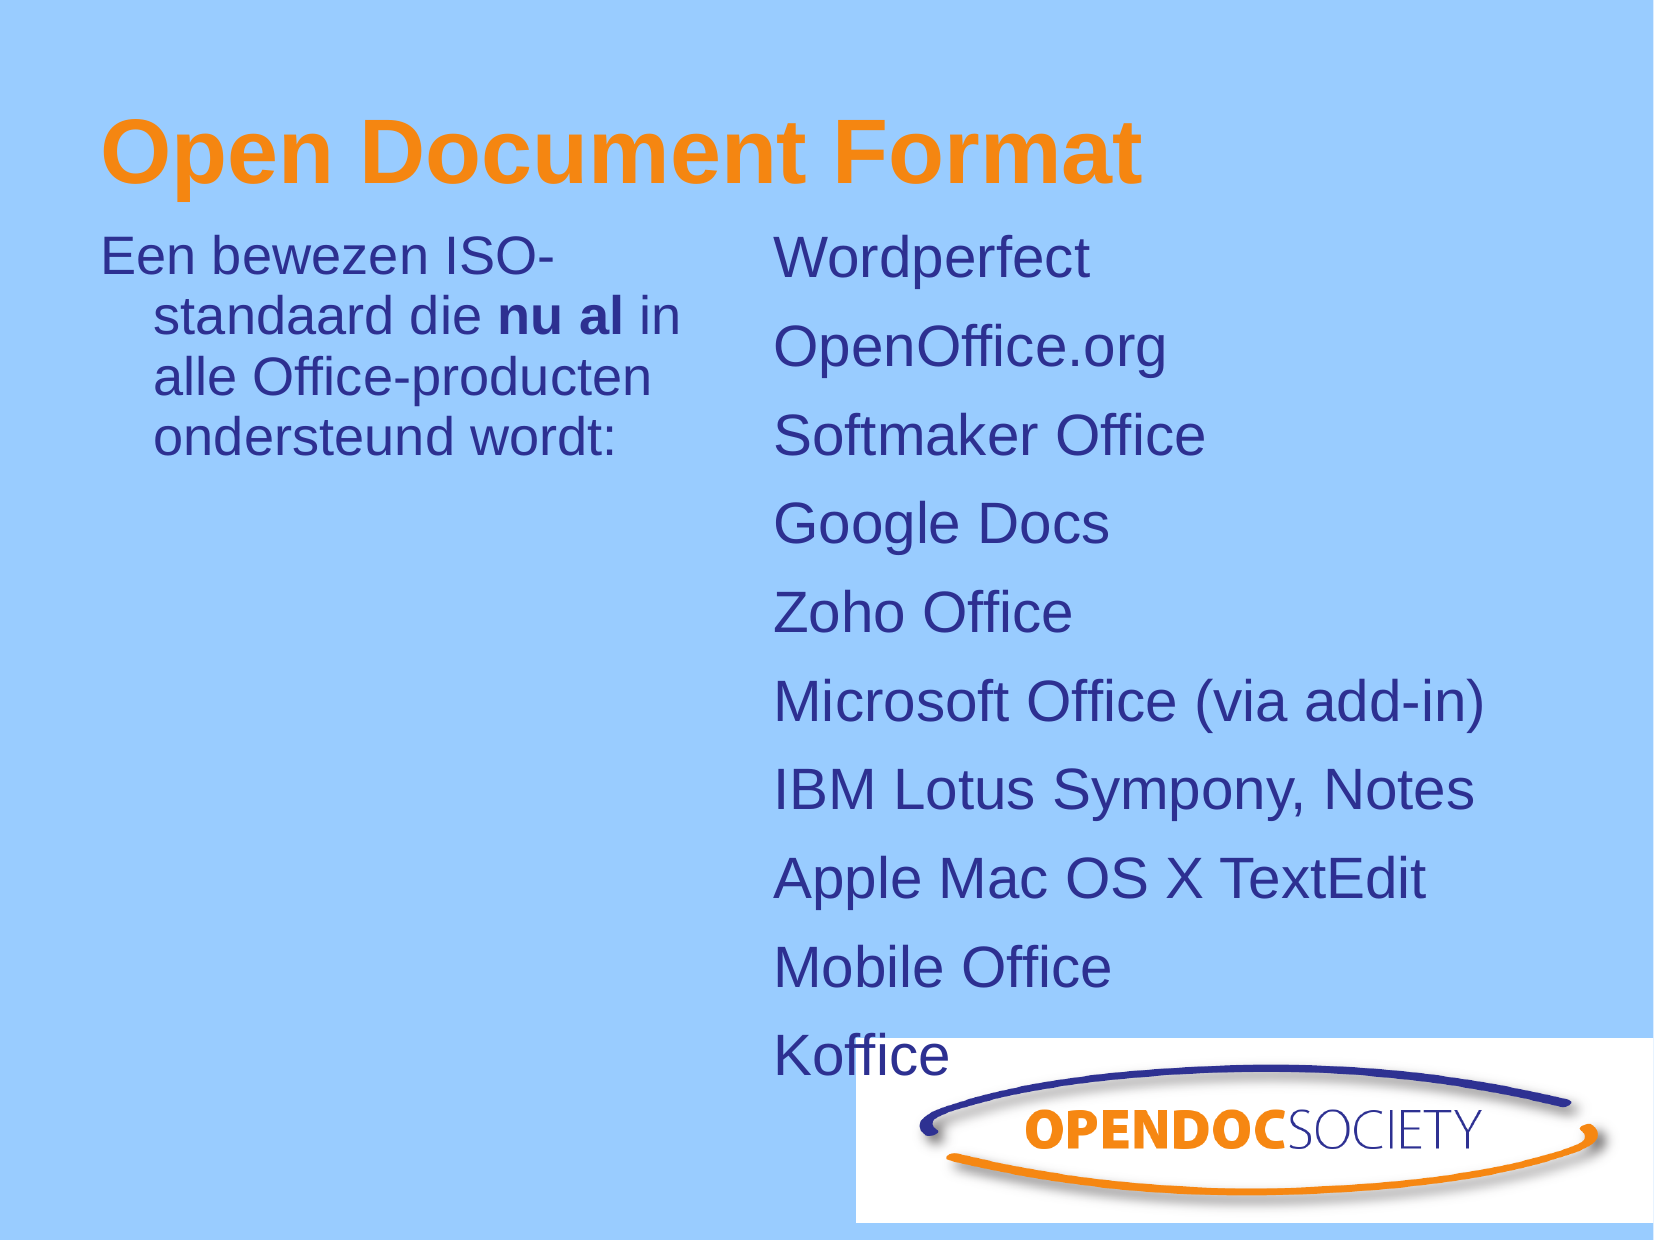

# Open Document Format
Een bewezen ISO-standaard die nu al in alle Office-producten ondersteund wordt:
Wordperfect
OpenOffice.org
Softmaker Office
Google Docs
Zoho Office
Microsoft Office (via add-in)
IBM Lotus Sympony, Notes
Apple Mac OS X TextEdit
Mobile Office
Koffice